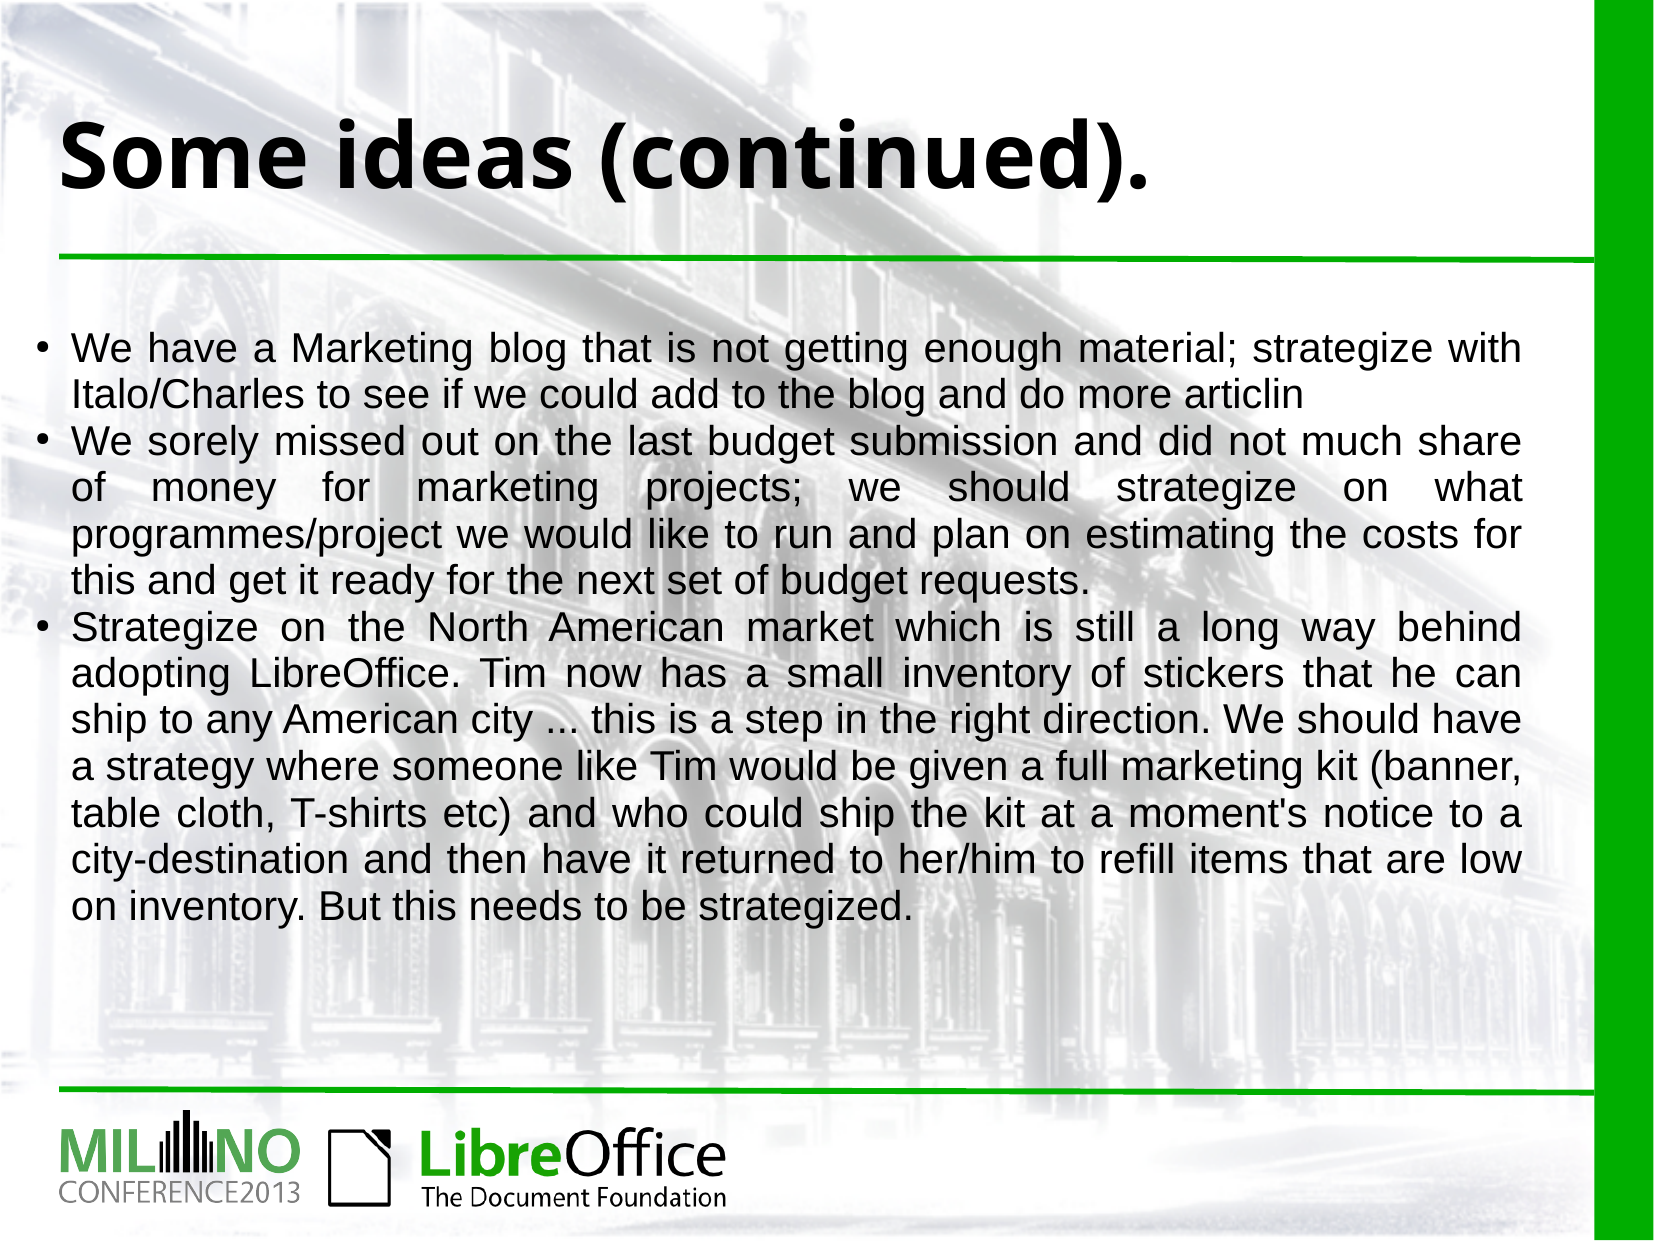

# Some ideas (continued).
We have a Marketing blog that is not getting enough material; strategize with Italo/Charles to see if we could add to the blog and do more articlin
We sorely missed out on the last budget submission and did not much share of money for marketing projects; we should strategize on what programmes/project we would like to run and plan on estimating the costs for this and get it ready for the next set of budget requests.
Strategize on the North American market which is still a long way behind adopting LibreOffice. Tim now has a small inventory of stickers that he can ship to any American city ... this is a step in the right direction. We should have a strategy where someone like Tim would be given a full marketing kit (banner, table cloth, T-shirts etc) and who could ship the kit at a moment's notice to a city-destination and then have it returned to her/him to refill items that are low on inventory. But this needs to be strategized.